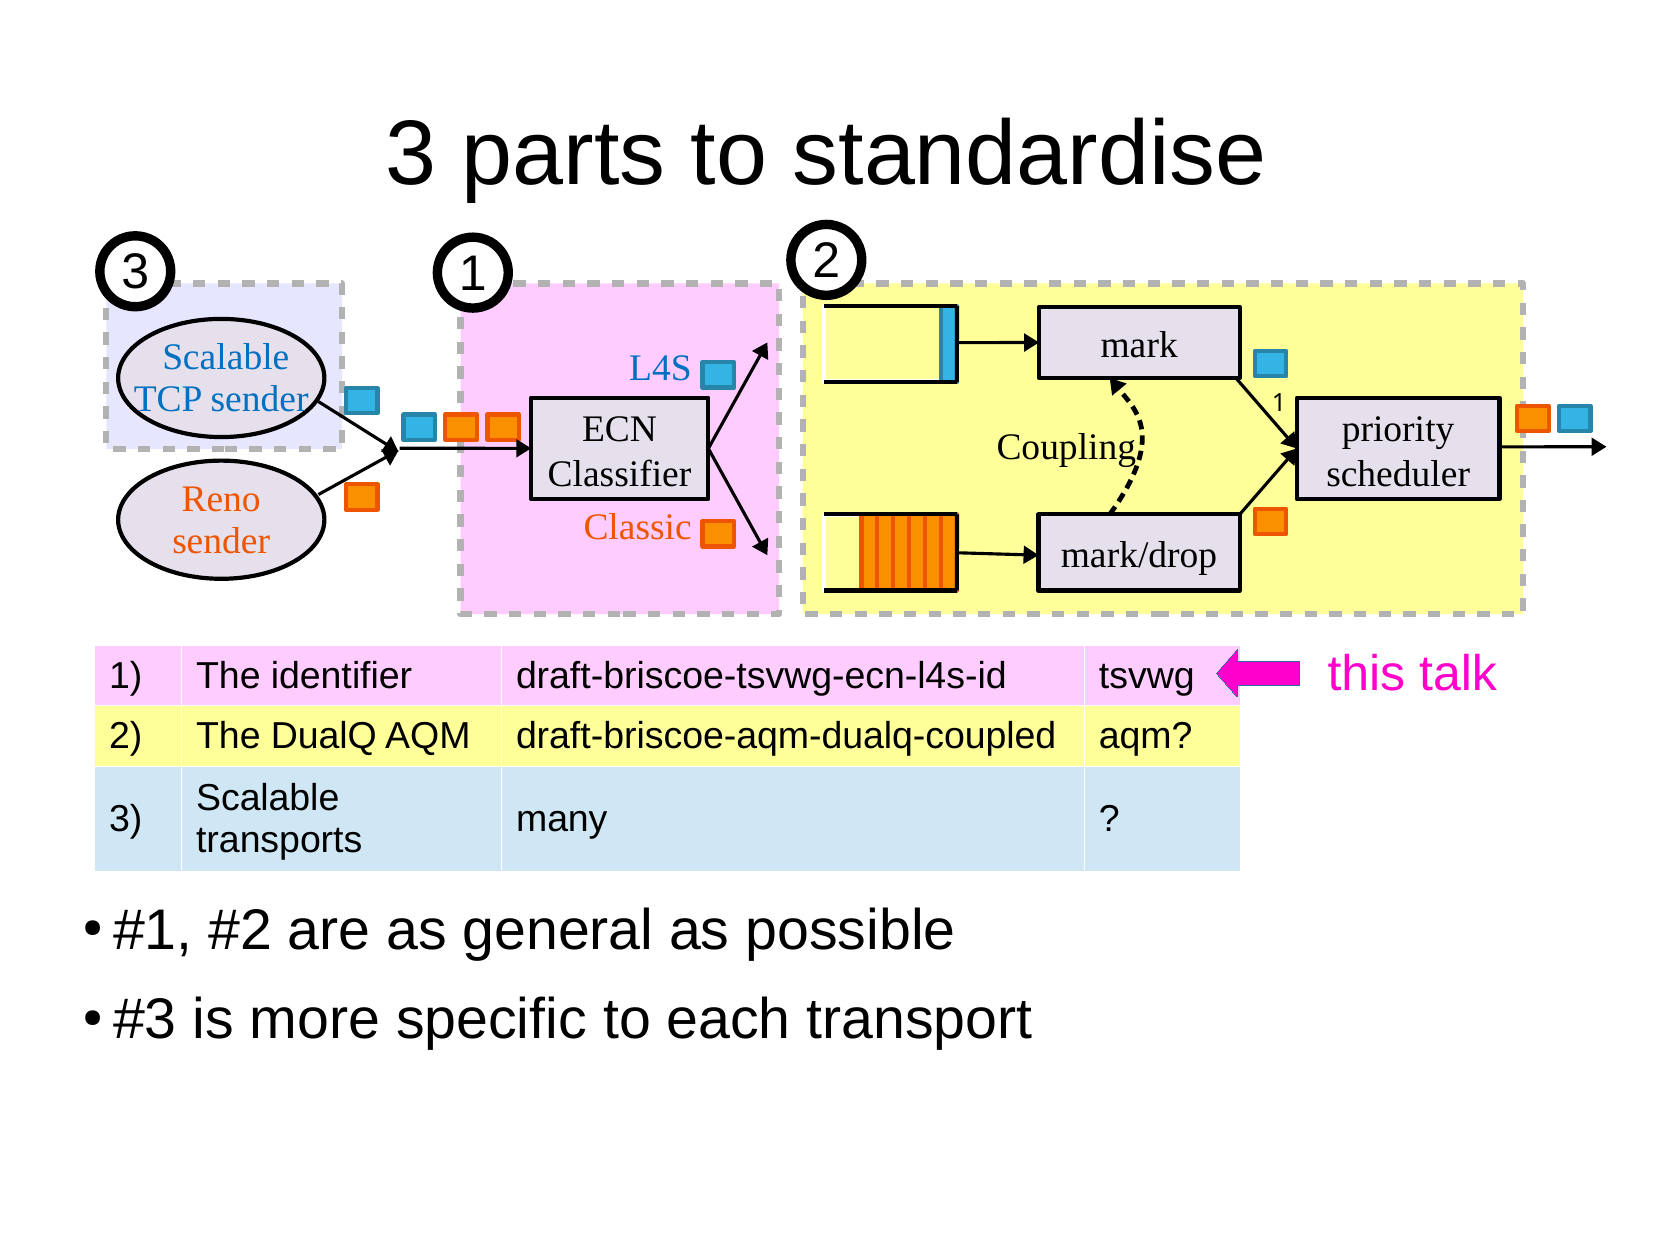

# 3 parts to standardise
2
3
1
mark
 Scalable
TCP sender
 L4S
1
ECN
Classifier
priority scheduler
Coupling
Reno
sender
Classic
mark/drop
this talk
| 1) | The identifier | draft-briscoe-tsvwg-ecn-l4s-id | tsvwg |
| --- | --- | --- | --- |
| 2) | The DualQ AQM | draft-briscoe-aqm-dualq-coupled | aqm? |
| 3) | Scalable transports | many | ? |
#1, #2 are as general as possible
#3 is more specific to each transport